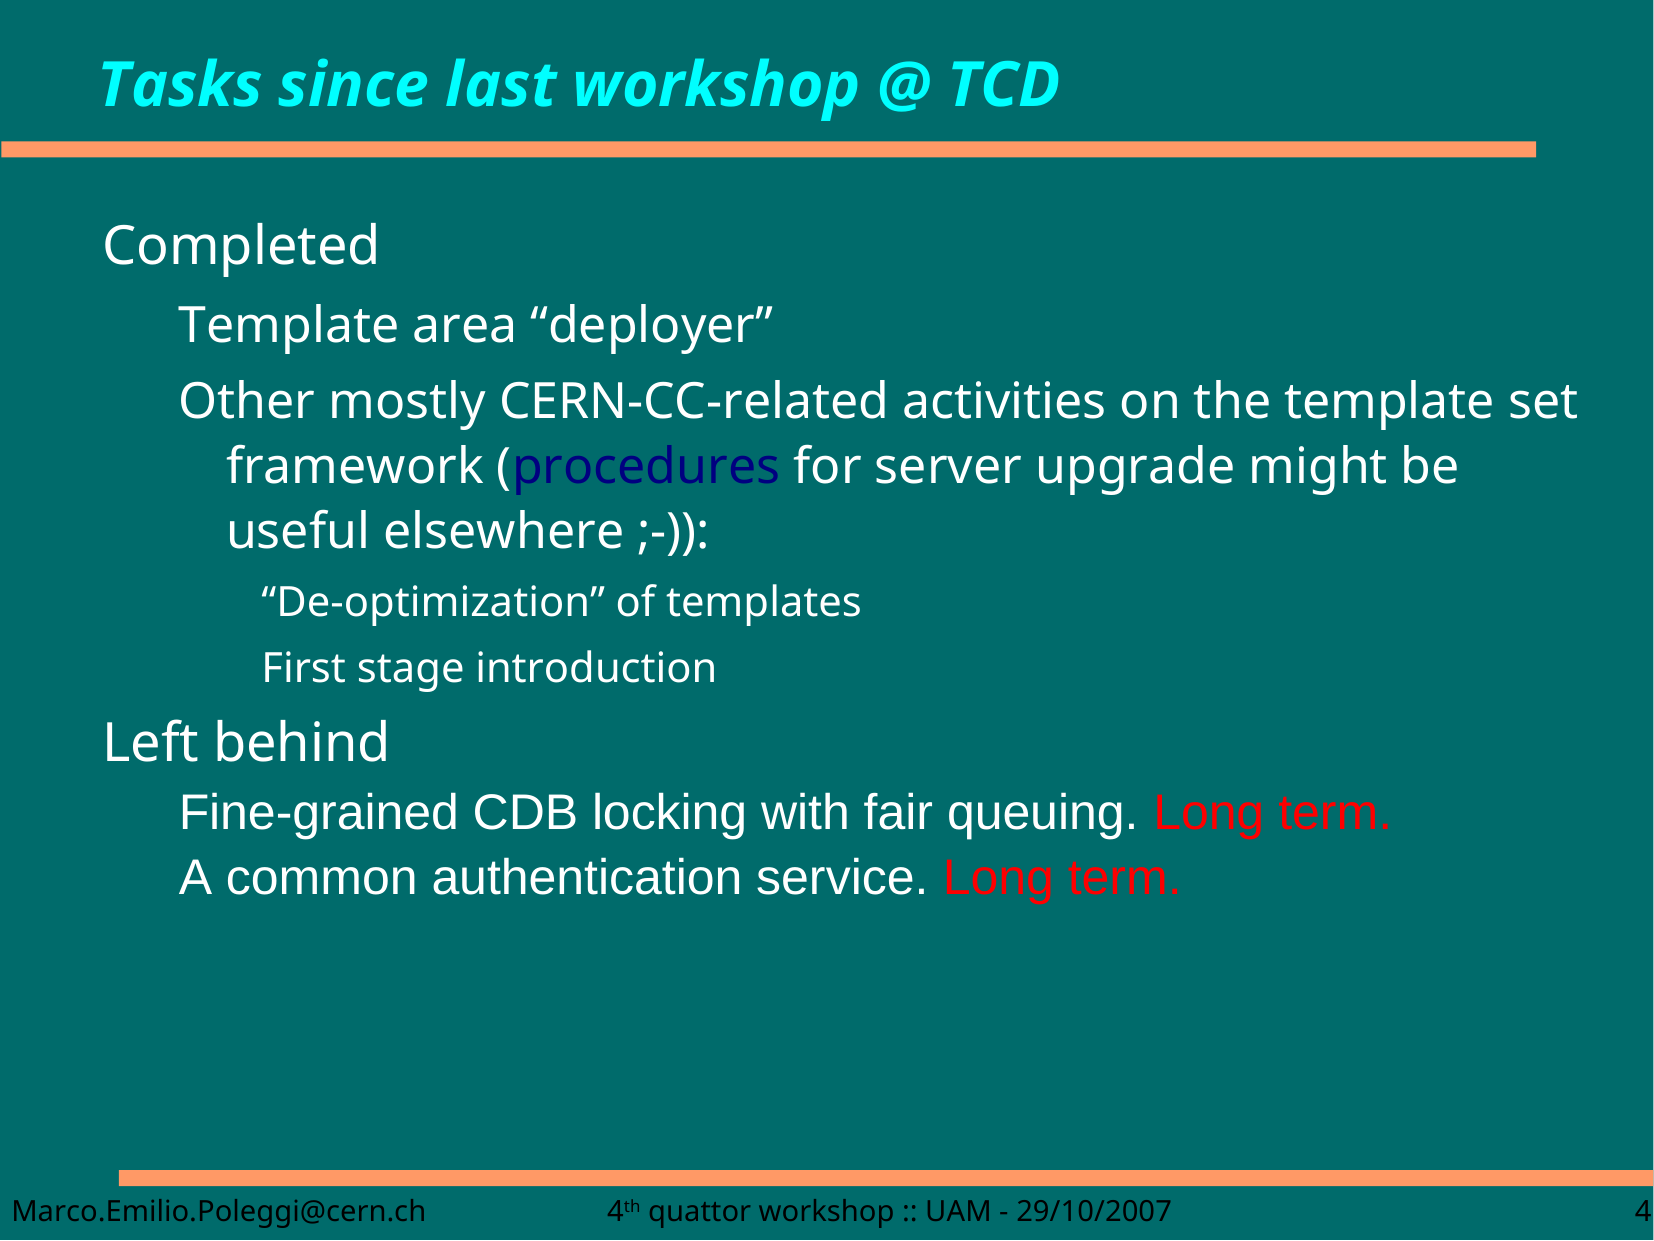

# Tasks since last workshop @ TCD
Completed
Template area “deployer”
Other mostly CERN-CC-related activities on the template set framework (procedures for server upgrade might be useful elsewhere ;-)):
“De-optimization” of templates
First stage introduction
Left behind
Fine-grained CDB locking with fair queuing. Long term.
A common authentication service. Long term.